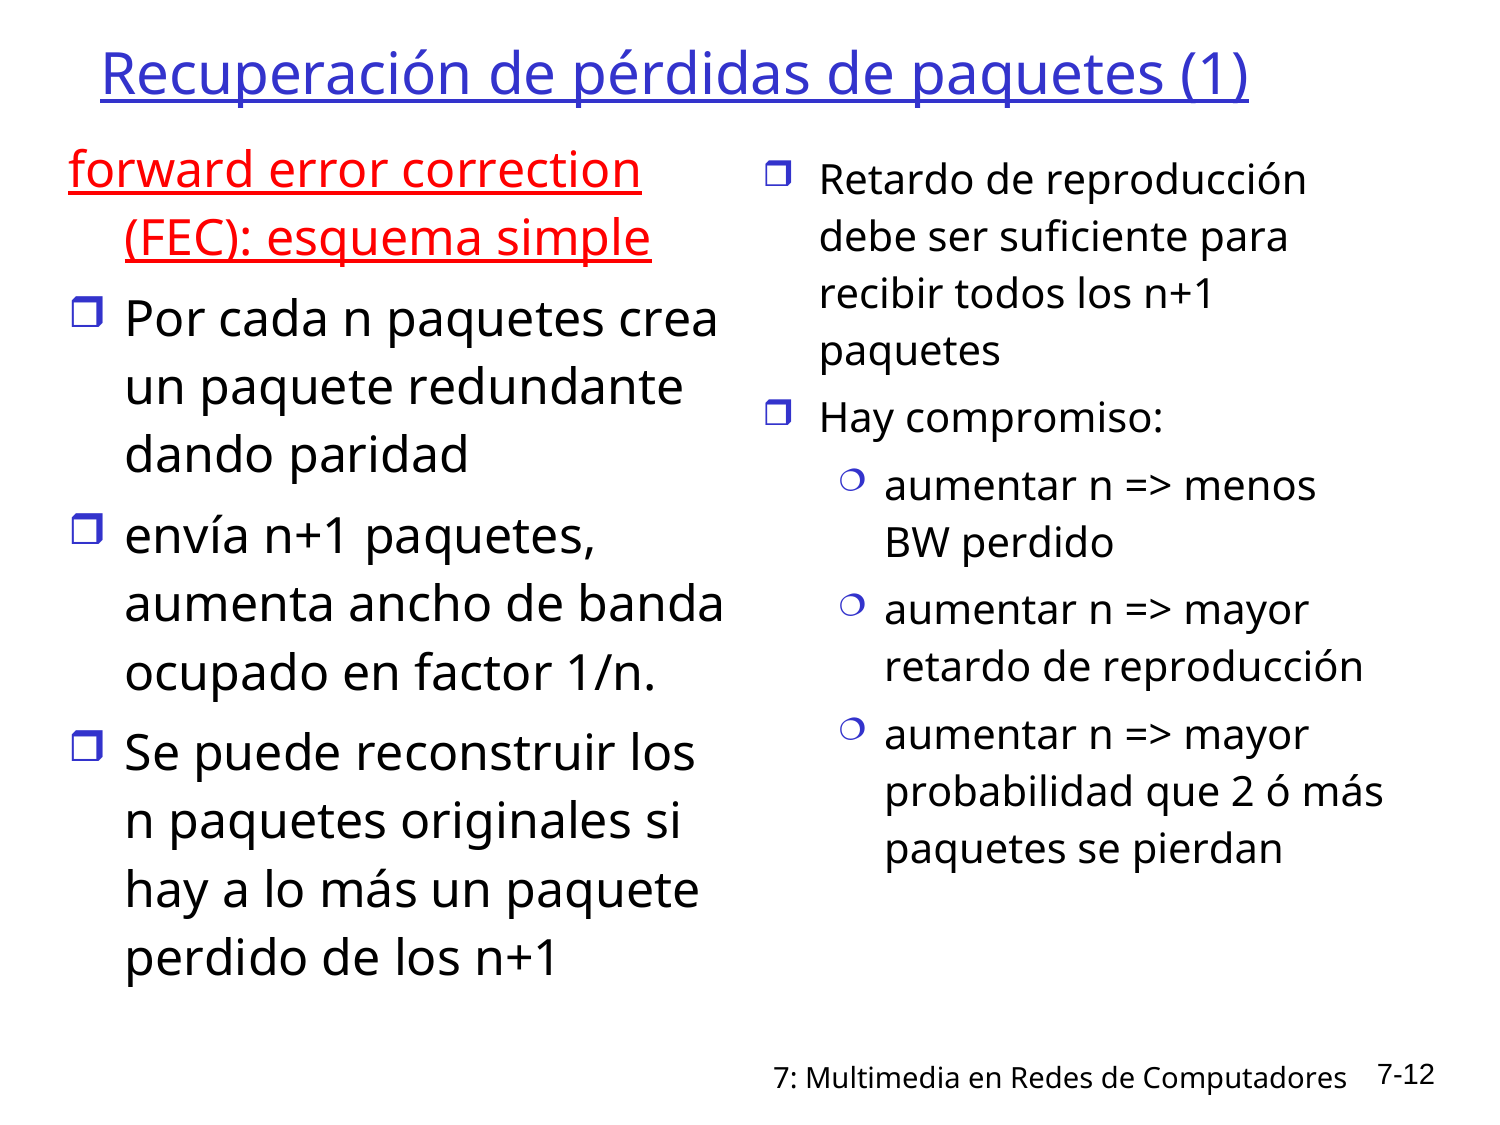

# Recuperación de pérdidas de paquetes (1)
forward error correction (FEC): esquema simple
Por cada n paquetes crea un paquete redundante dando paridad
envía n+1 paquetes, aumenta ancho de banda ocupado en factor 1/n.
Se puede reconstruir los n paquetes originales si hay a lo más un paquete perdido de los n+1
Retardo de reproducción debe ser suficiente para recibir todos los n+1 paquetes
Hay compromiso:
aumentar n => menos BW perdido
aumentar n => mayor retardo de reproducción
aumentar n => mayor probabilidad que 2 ó más paquetes se pierdan
12